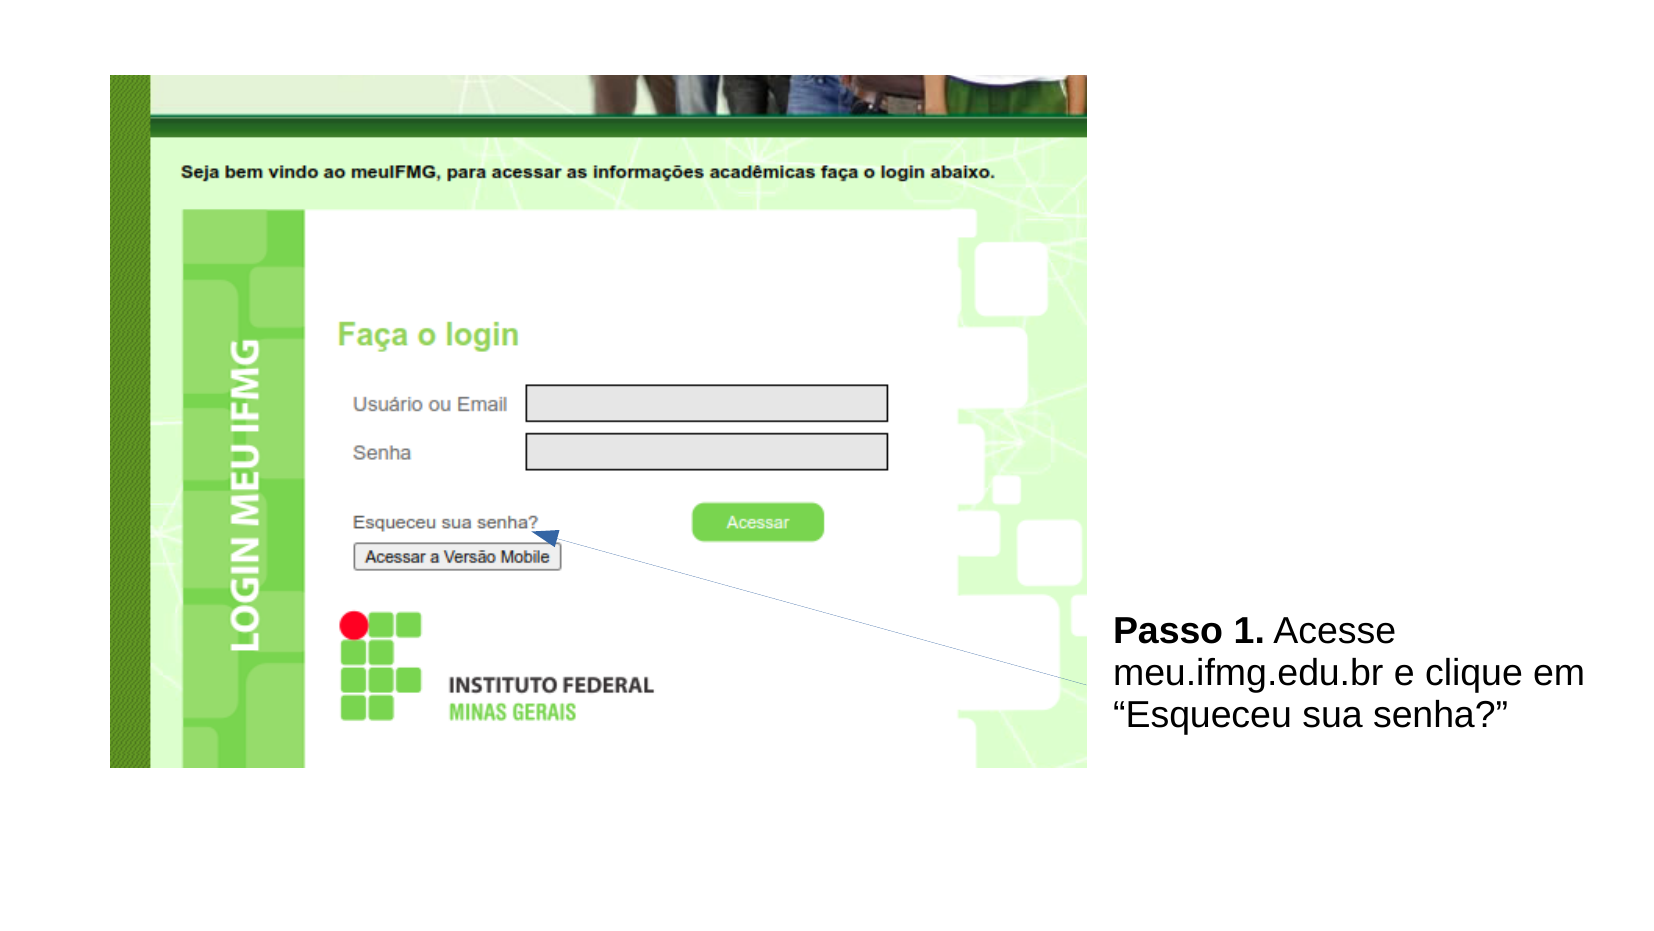

Passo 1. Acesse meu.ifmg.edu.br e clique em “Esqueceu sua senha?”